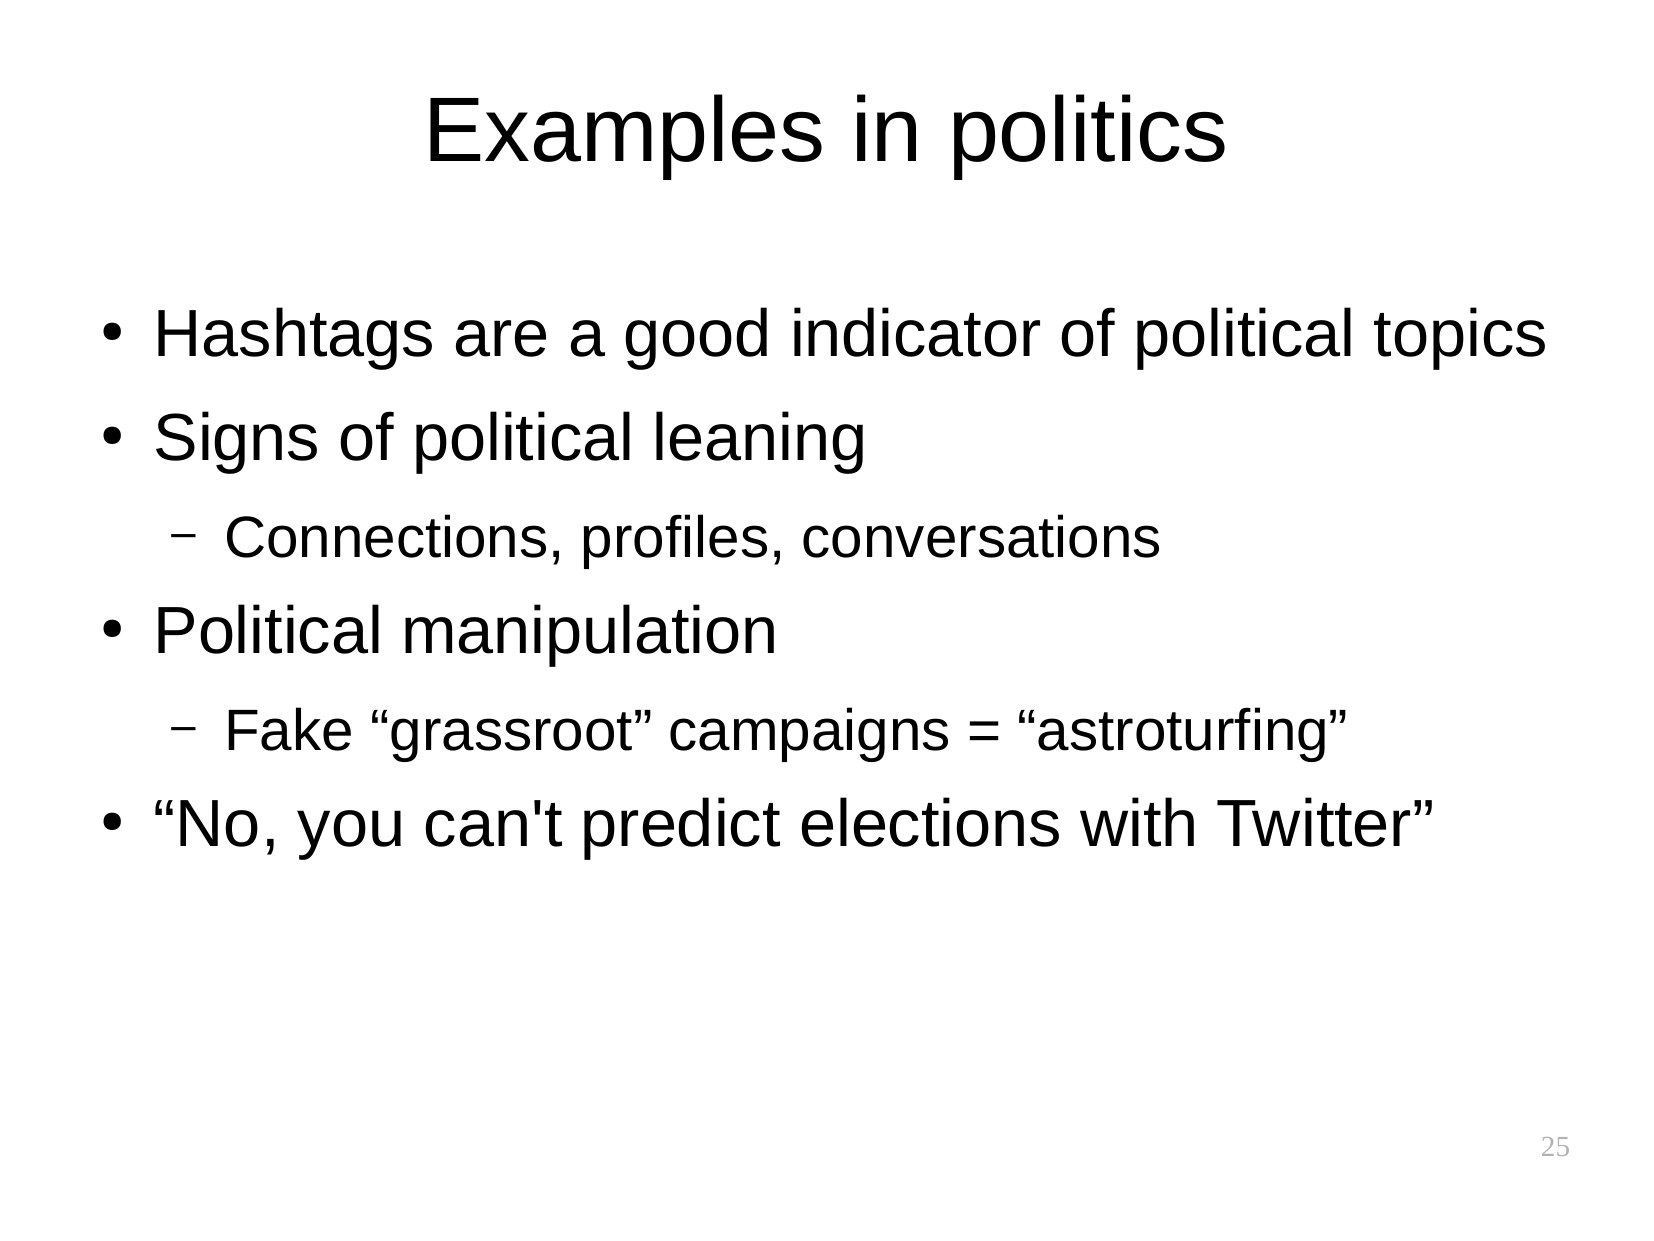

# Examples in politics
Hashtags are a good indicator of political topics
Signs of political leaning
Connections, profiles, conversations
Political manipulation
Fake “grassroot” campaigns = “astroturfing”
“No, you can't predict elections with Twitter”
25